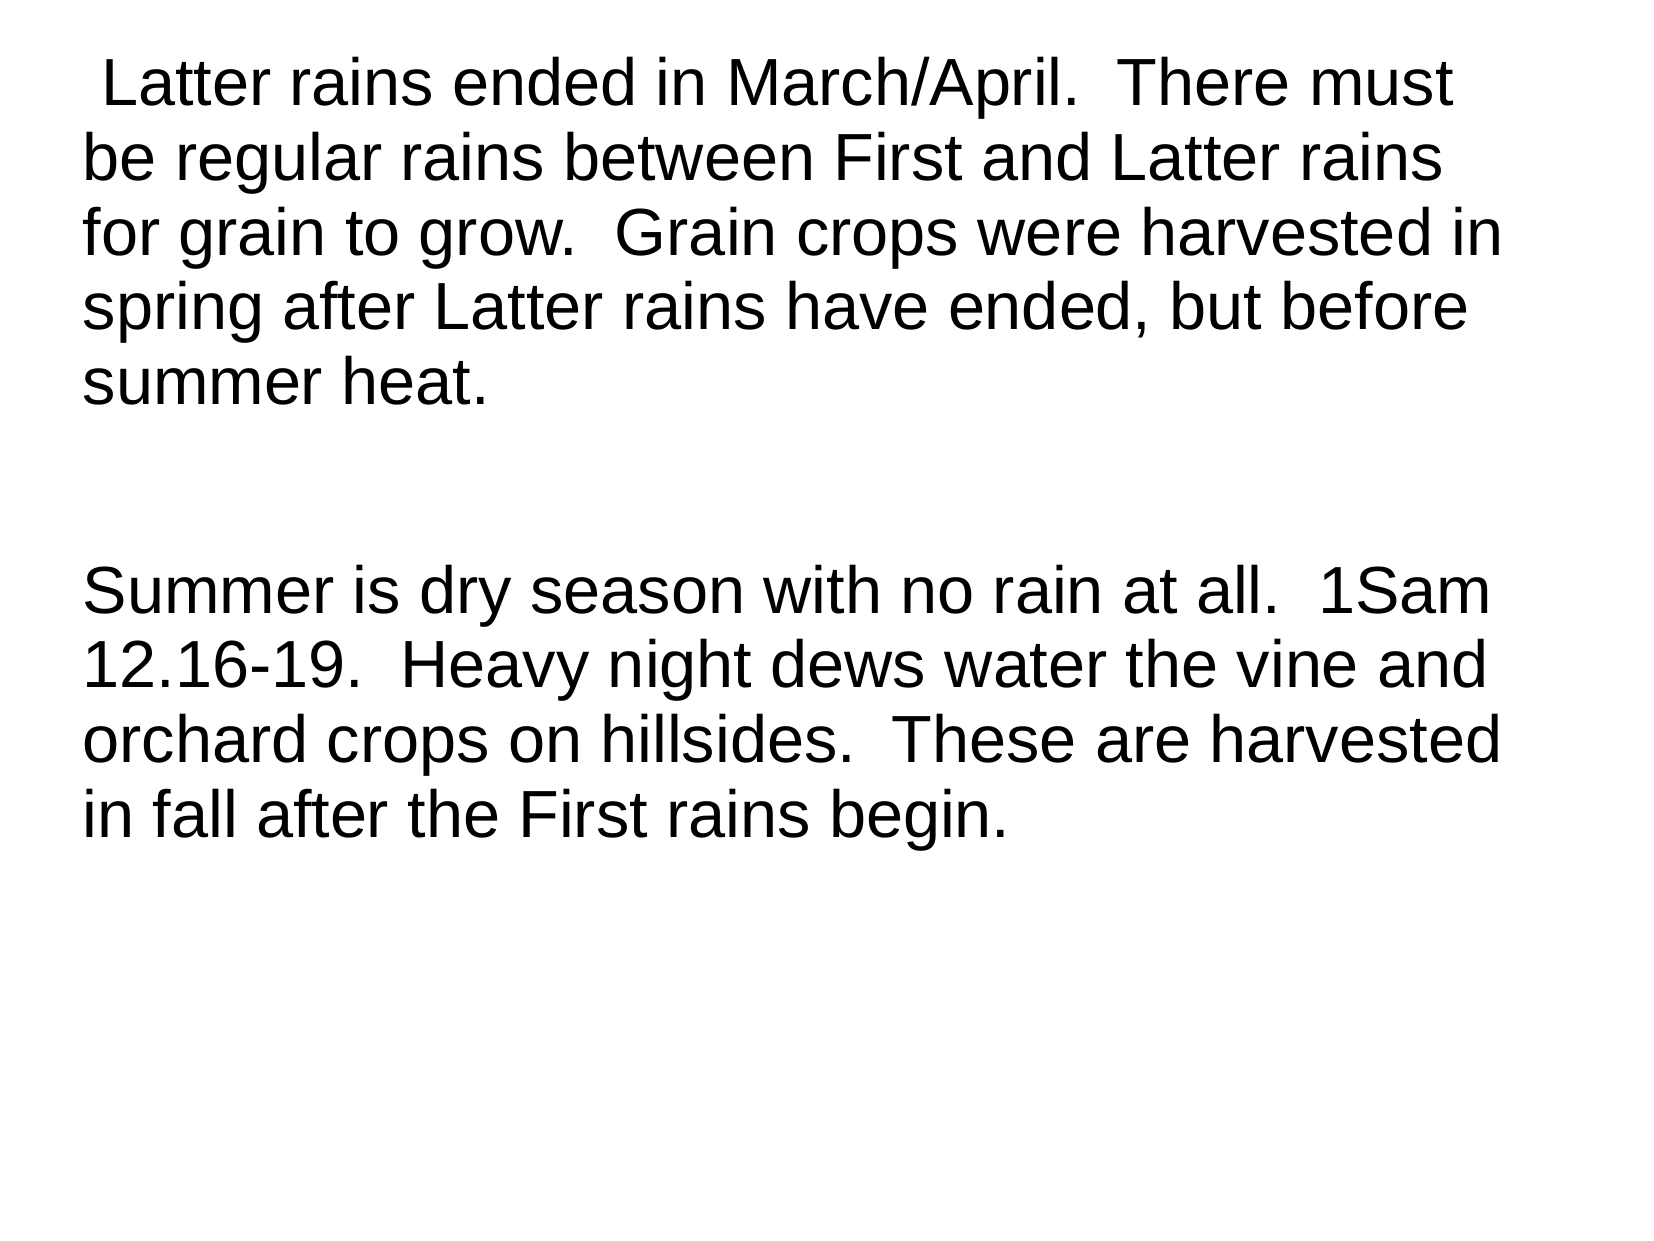

# Latter rains ended in March/April. There must be regular rains between First and Latter rains for grain to grow. Grain crops were harvested in spring after Latter rains have ended, but before summer heat.
Summer is dry season with no rain at all. 1Sam 12.16-19. Heavy night dews water the vine and orchard crops on hillsides. These are harvested in fall after the First rains begin.